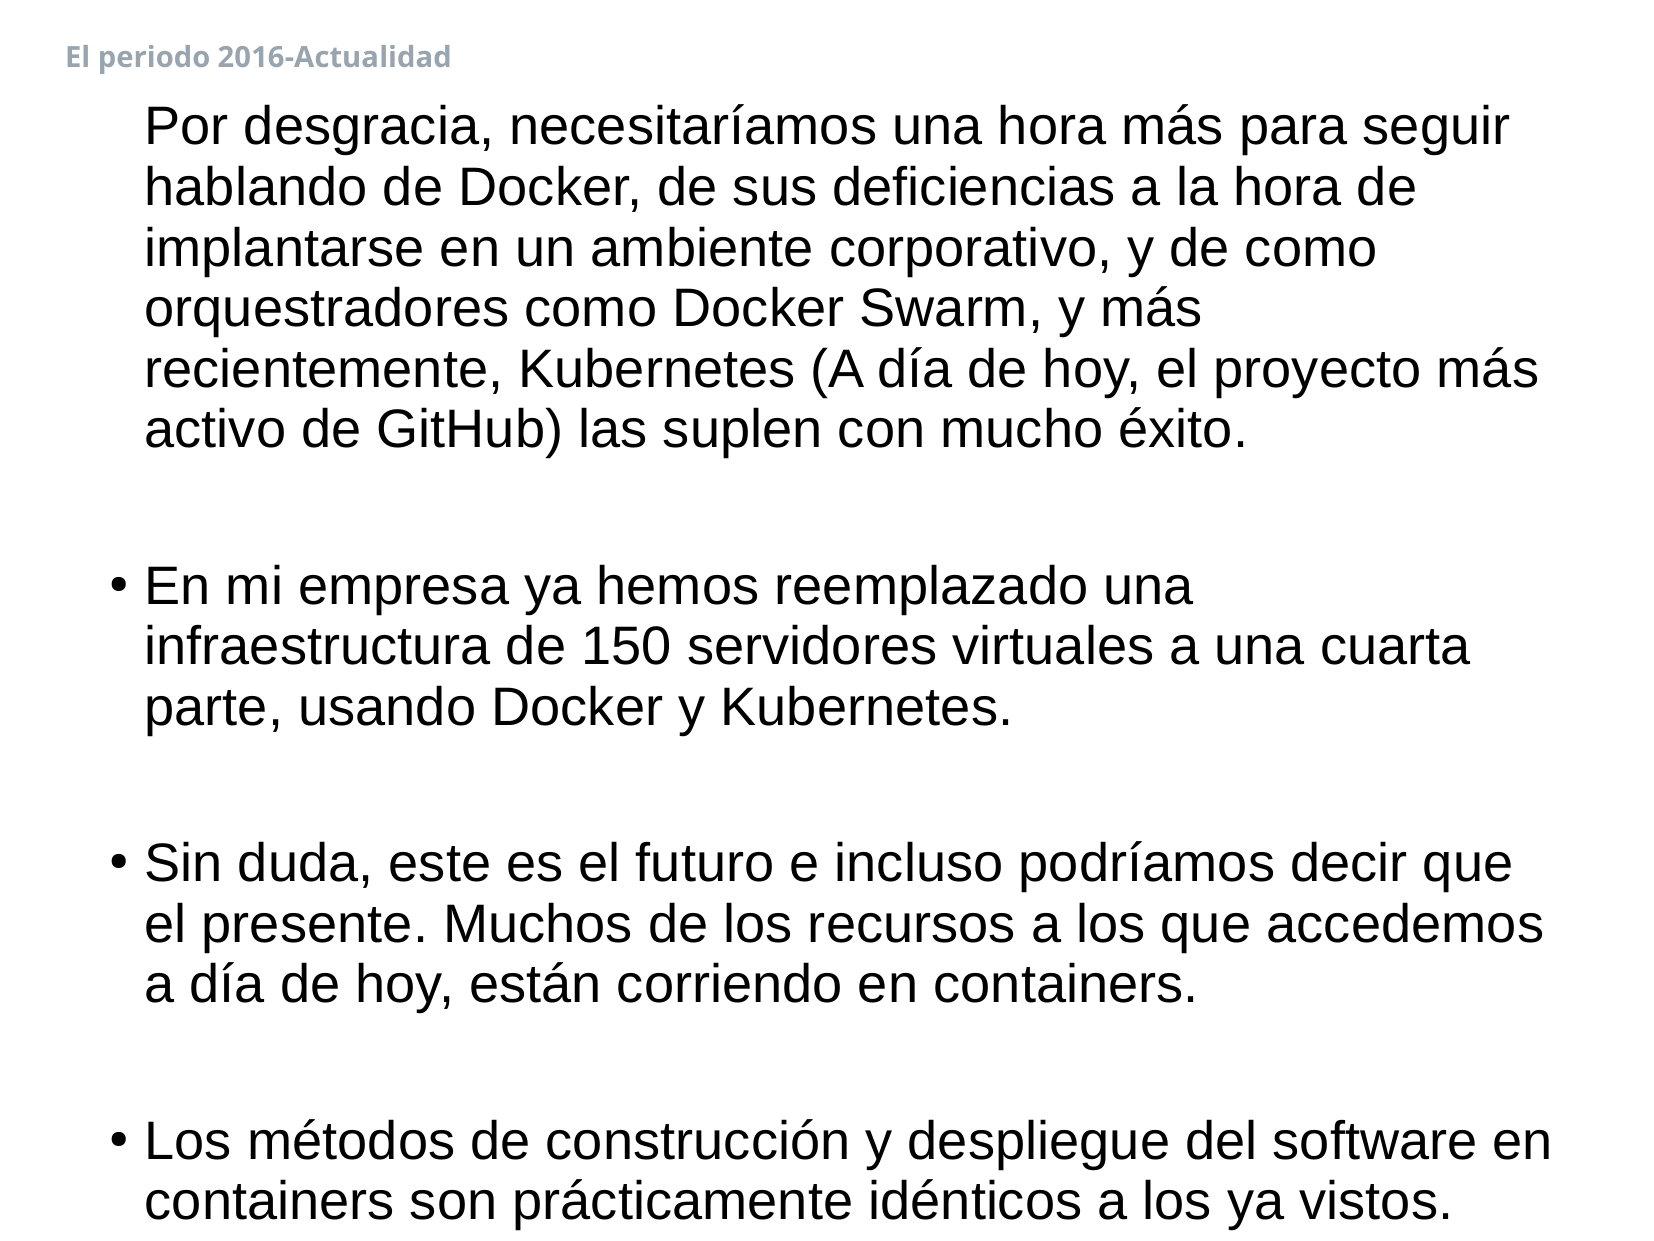

El periodo 2016-Actualidad
Por desgracia, necesitaríamos una hora más para seguir hablando de Docker, de sus deficiencias a la hora de implantarse en un ambiente corporativo, y de como orquestradores como Docker Swarm, y más recientemente, Kubernetes (A día de hoy, el proyecto más activo de GitHub) las suplen con mucho éxito.
En mi empresa ya hemos reemplazado una infraestructura de 150 servidores virtuales a una cuarta parte, usando Docker y Kubernetes.
Sin duda, este es el futuro e incluso podríamos decir que el presente. Muchos de los recursos a los que accedemos a día de hoy, están corriendo en containers.
Los métodos de construcción y despliegue del software en containers son prácticamente idénticos a los ya vistos.